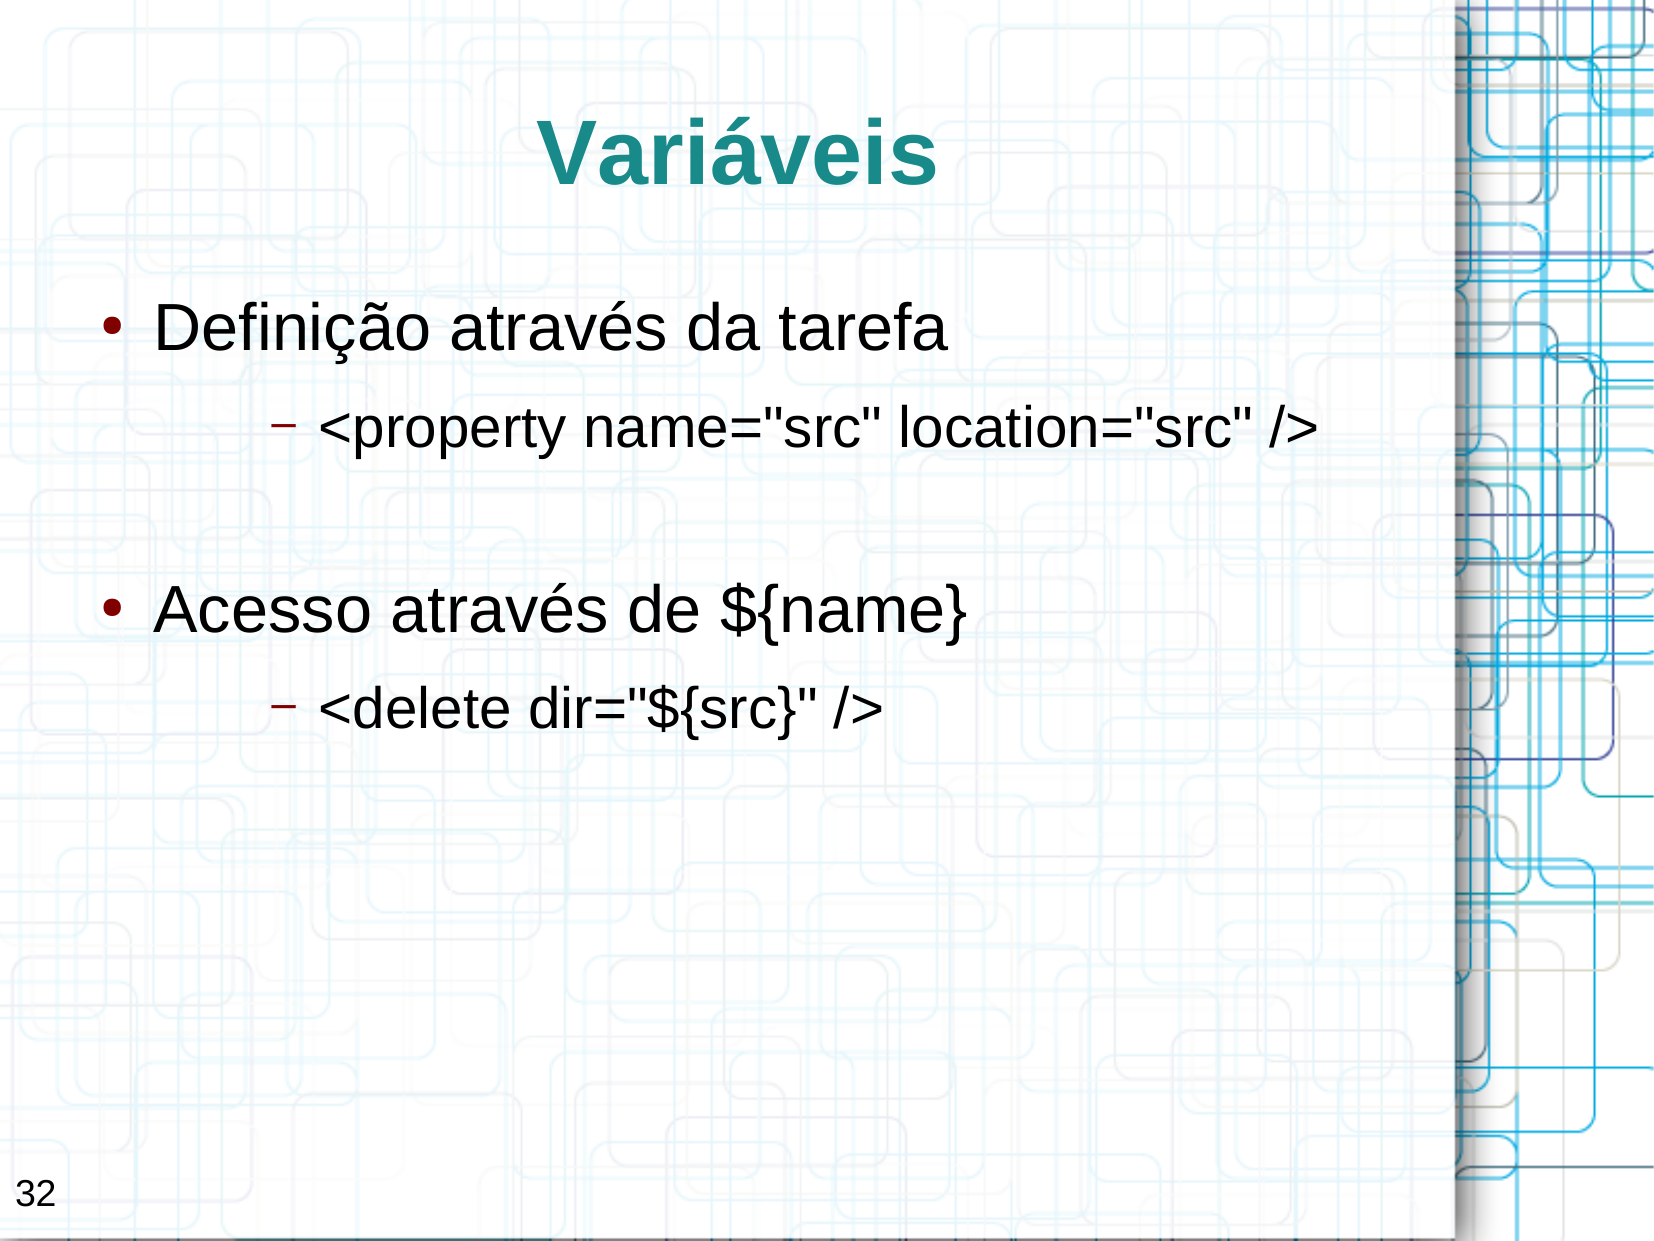

# Variáveis
Definição através da tarefa
<property name="src" location="src" />
Acesso através de ${name}
<delete dir="${src}" />